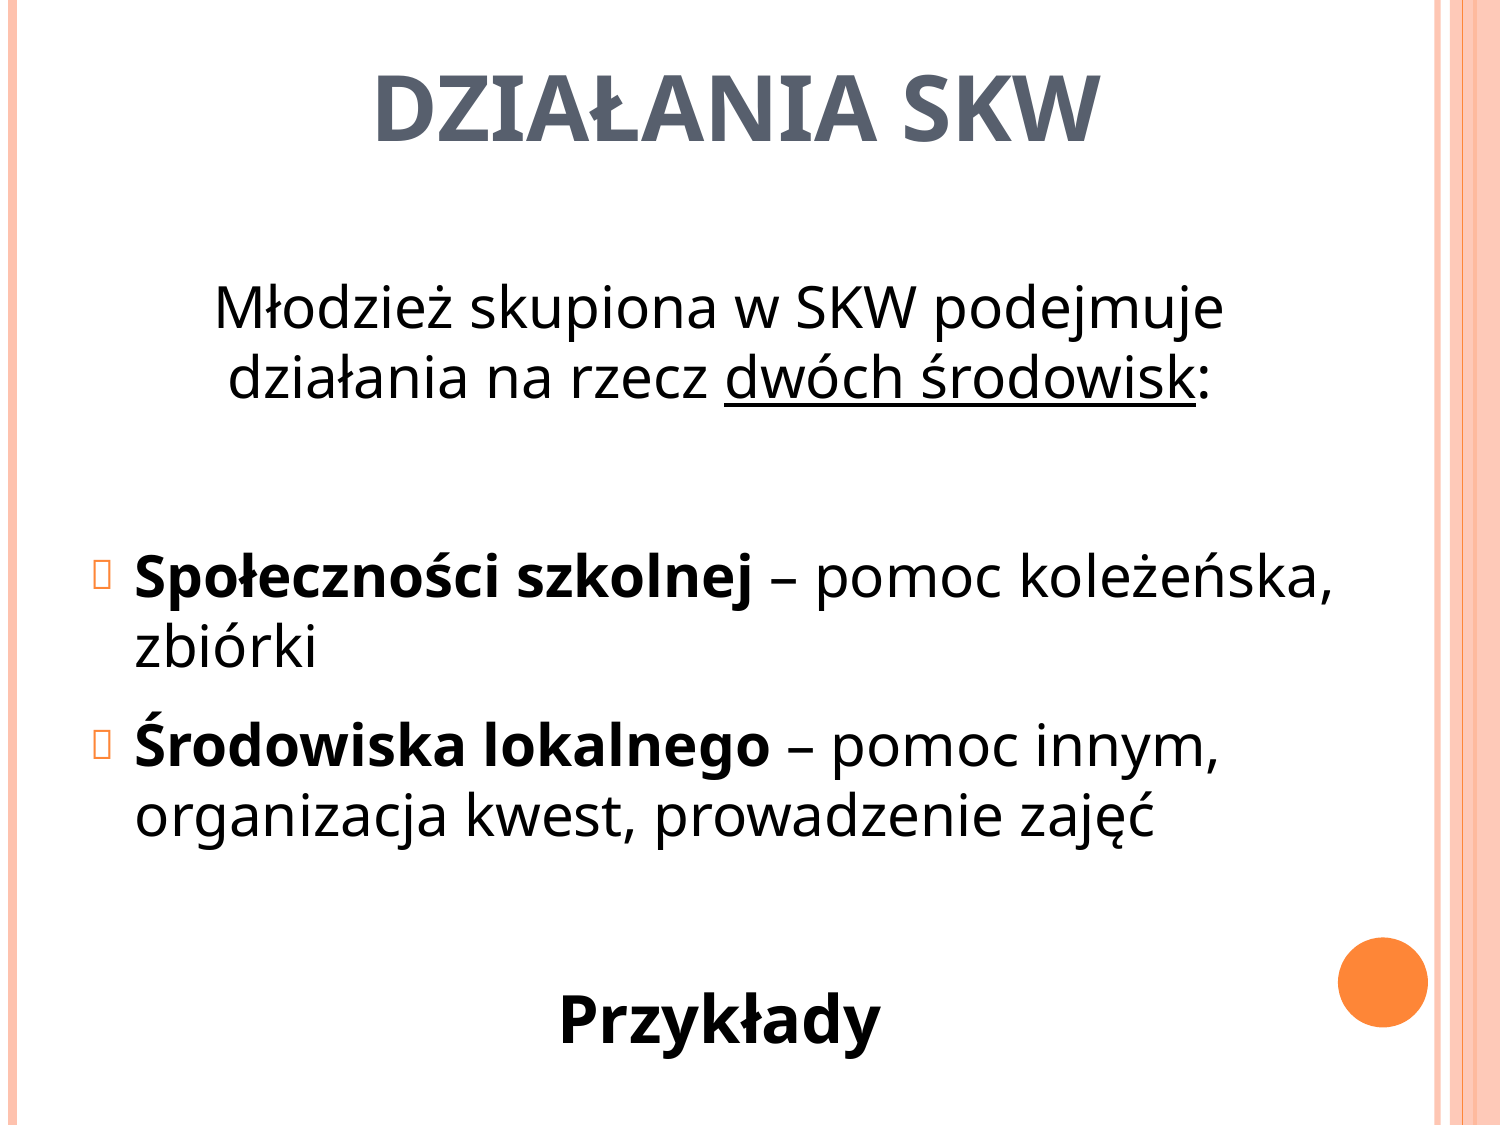

# DZIAŁANIA SKW
Młodzież skupiona w SKW podejmuje działania na rzecz dwóch środowisk:
Społeczności szkolnej – pomoc koleżeńska, zbiórki
Środowiska lokalnego – pomoc innym, organizacja kwest, prowadzenie zajęć
Przykłady